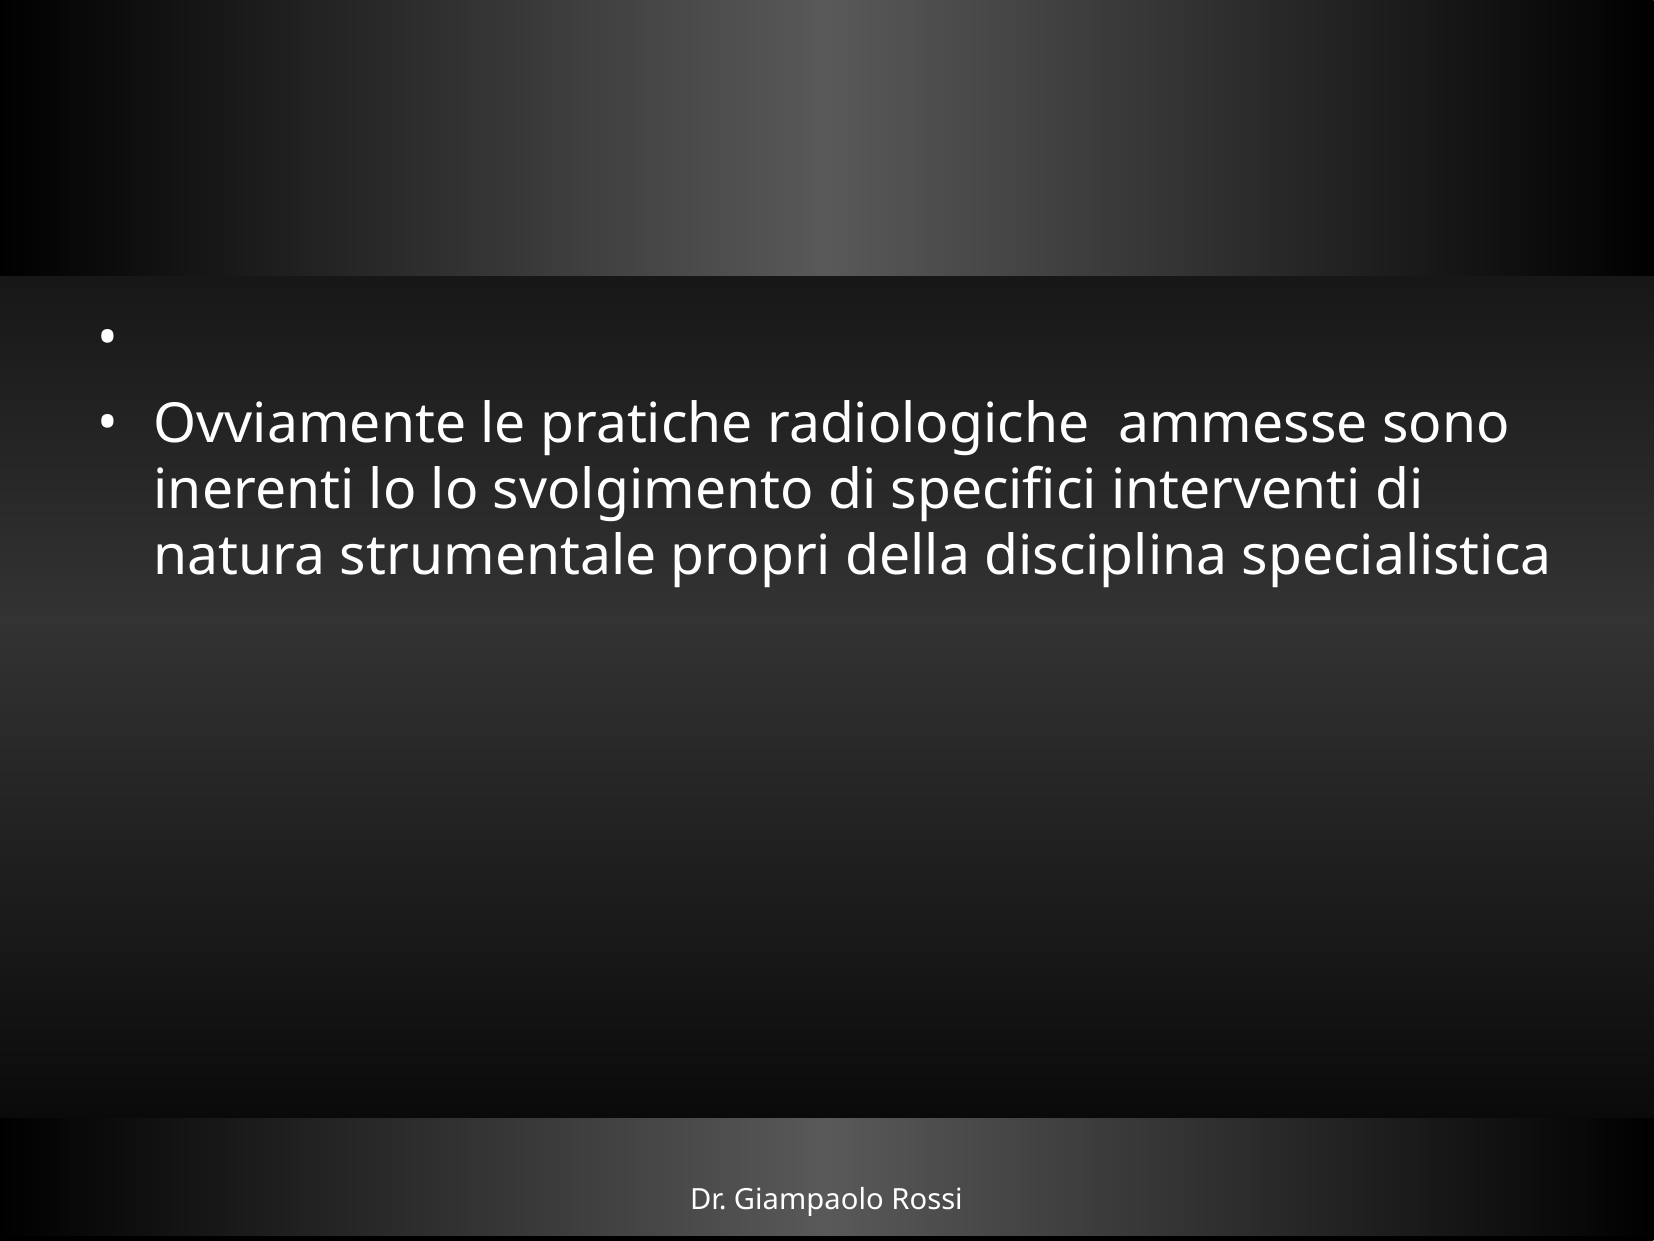

#
Ovviamente le pratiche radiologiche ammesse sono inerenti lo lo svolgimento di specifici interventi di natura strumentale propri della disciplina specialistica